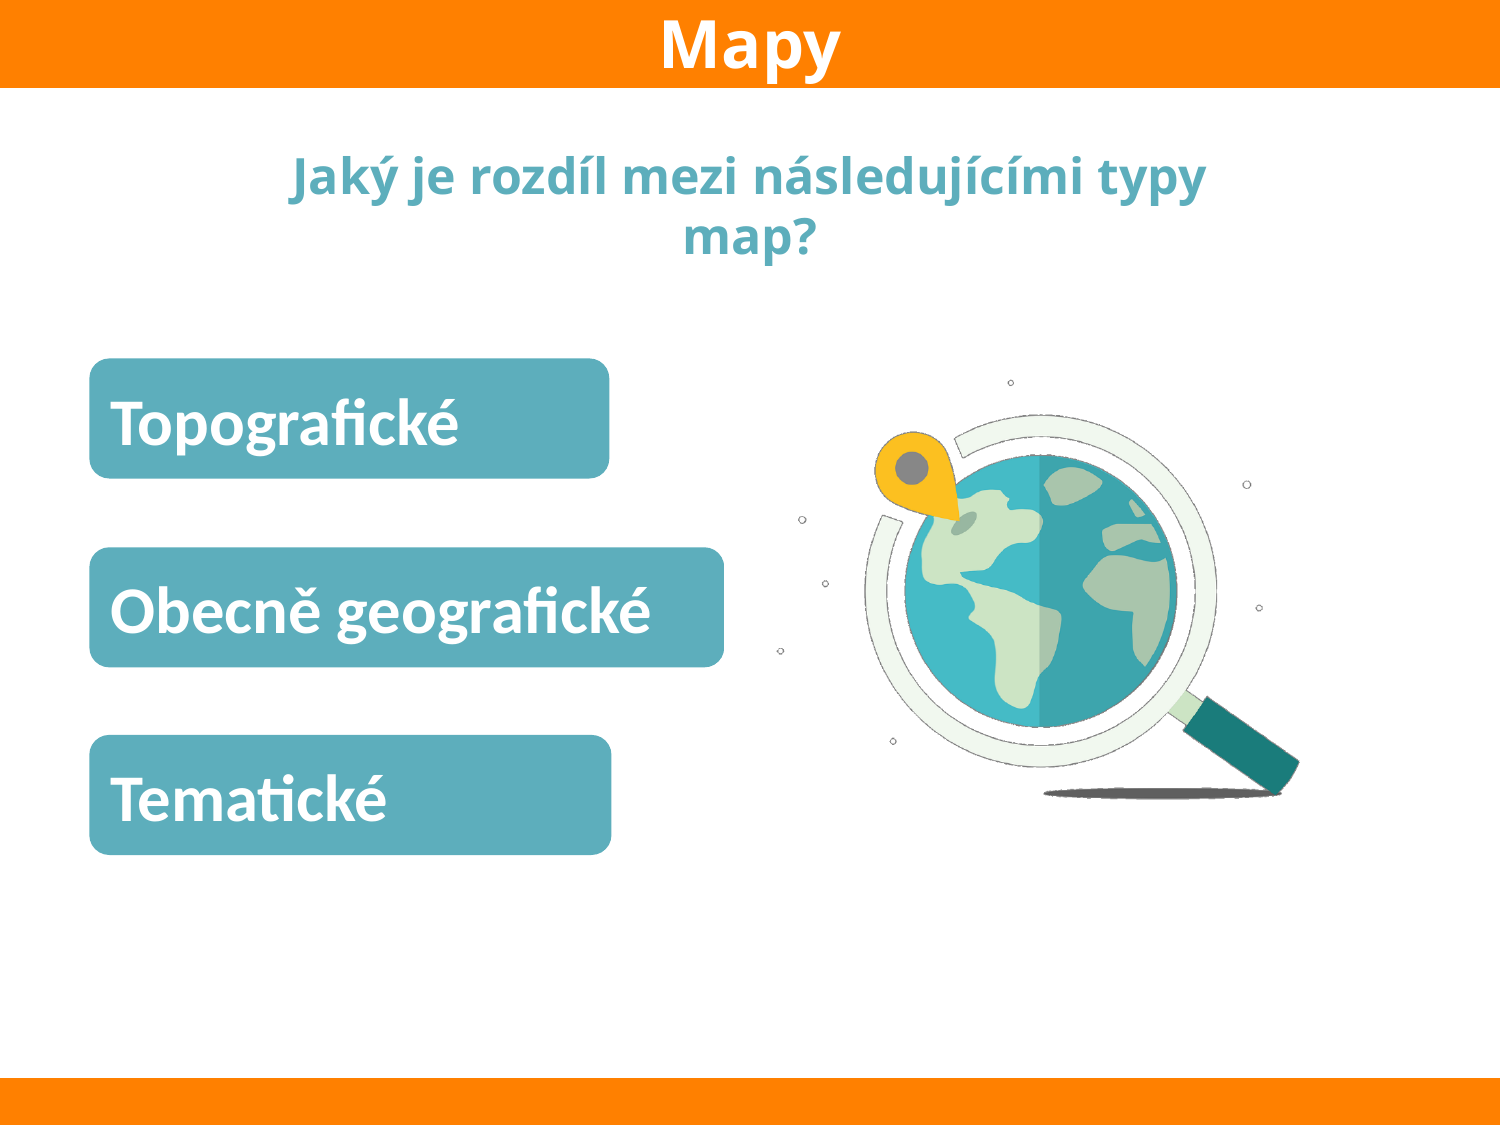

Mapy
Jaký je rozdíl mezi následujícími typy map?
Topografické
Obecně geografické
Tematické